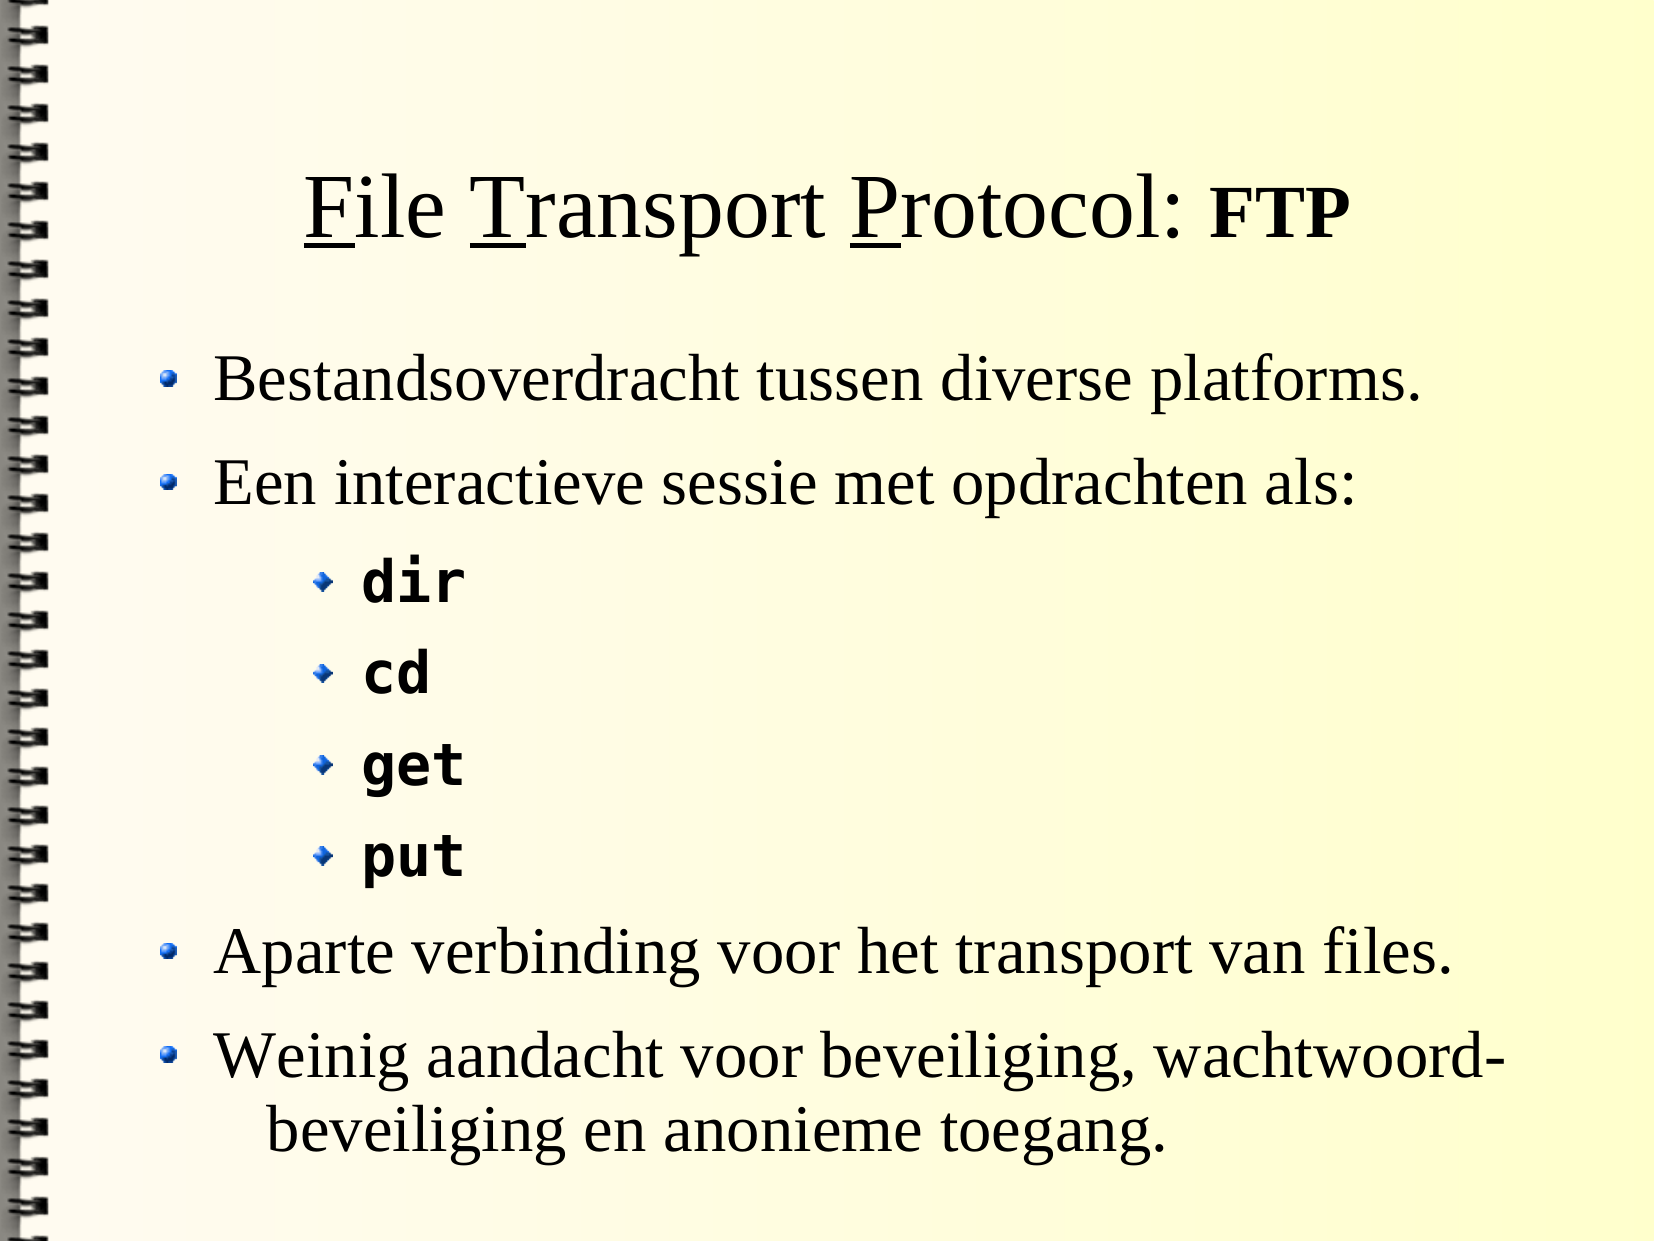

# File Transport Protocol: FTP
Bestandsoverdracht tussen diverse platforms.
Een interactieve sessie met opdrachten als:
dir
cd
get
put
Aparte verbinding voor het transport van files.
Weinig aandacht voor beveiliging, wachtwoord-beveiliging en anonieme toegang.